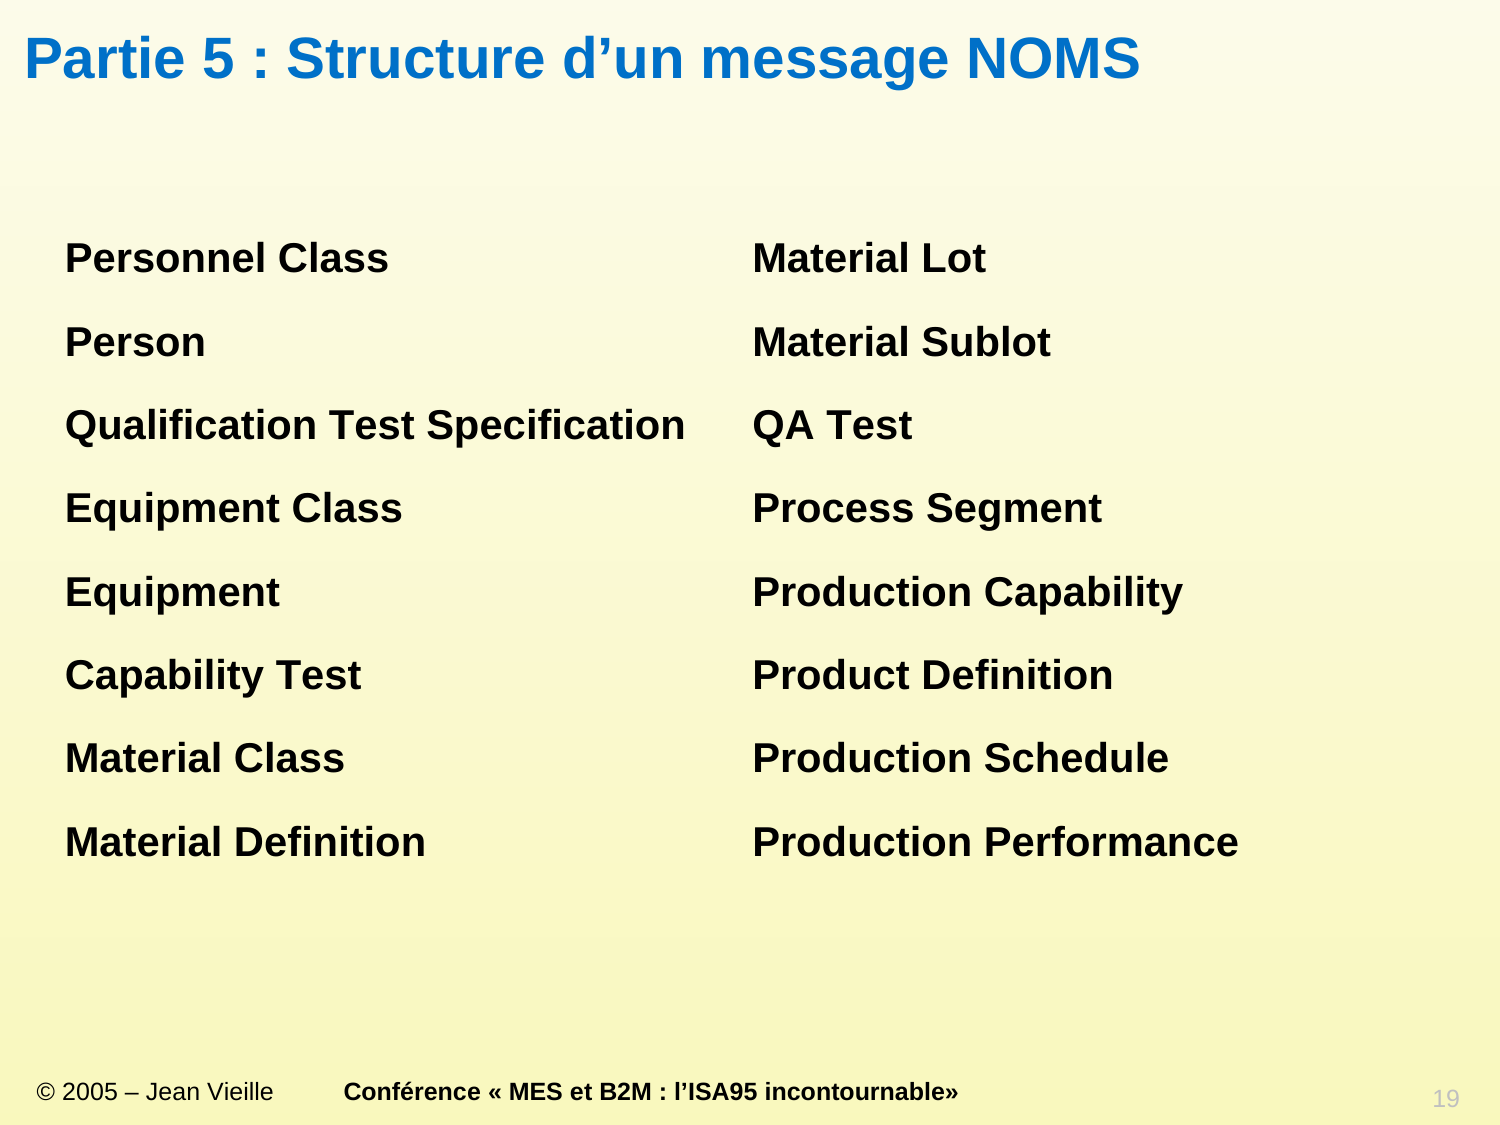

# Partie 5 : Structure d’un message NOMS
| Personnel Class | Material Lot |
| --- | --- |
| Person | Material Sublot |
| Qualification Test Specification | QA Test |
| Equipment Class | Process Segment |
| Equipment | Production Capability |
| Capability Test | Product Definition |
| Material Class | Production Schedule |
| Material Definition | Production Performance |